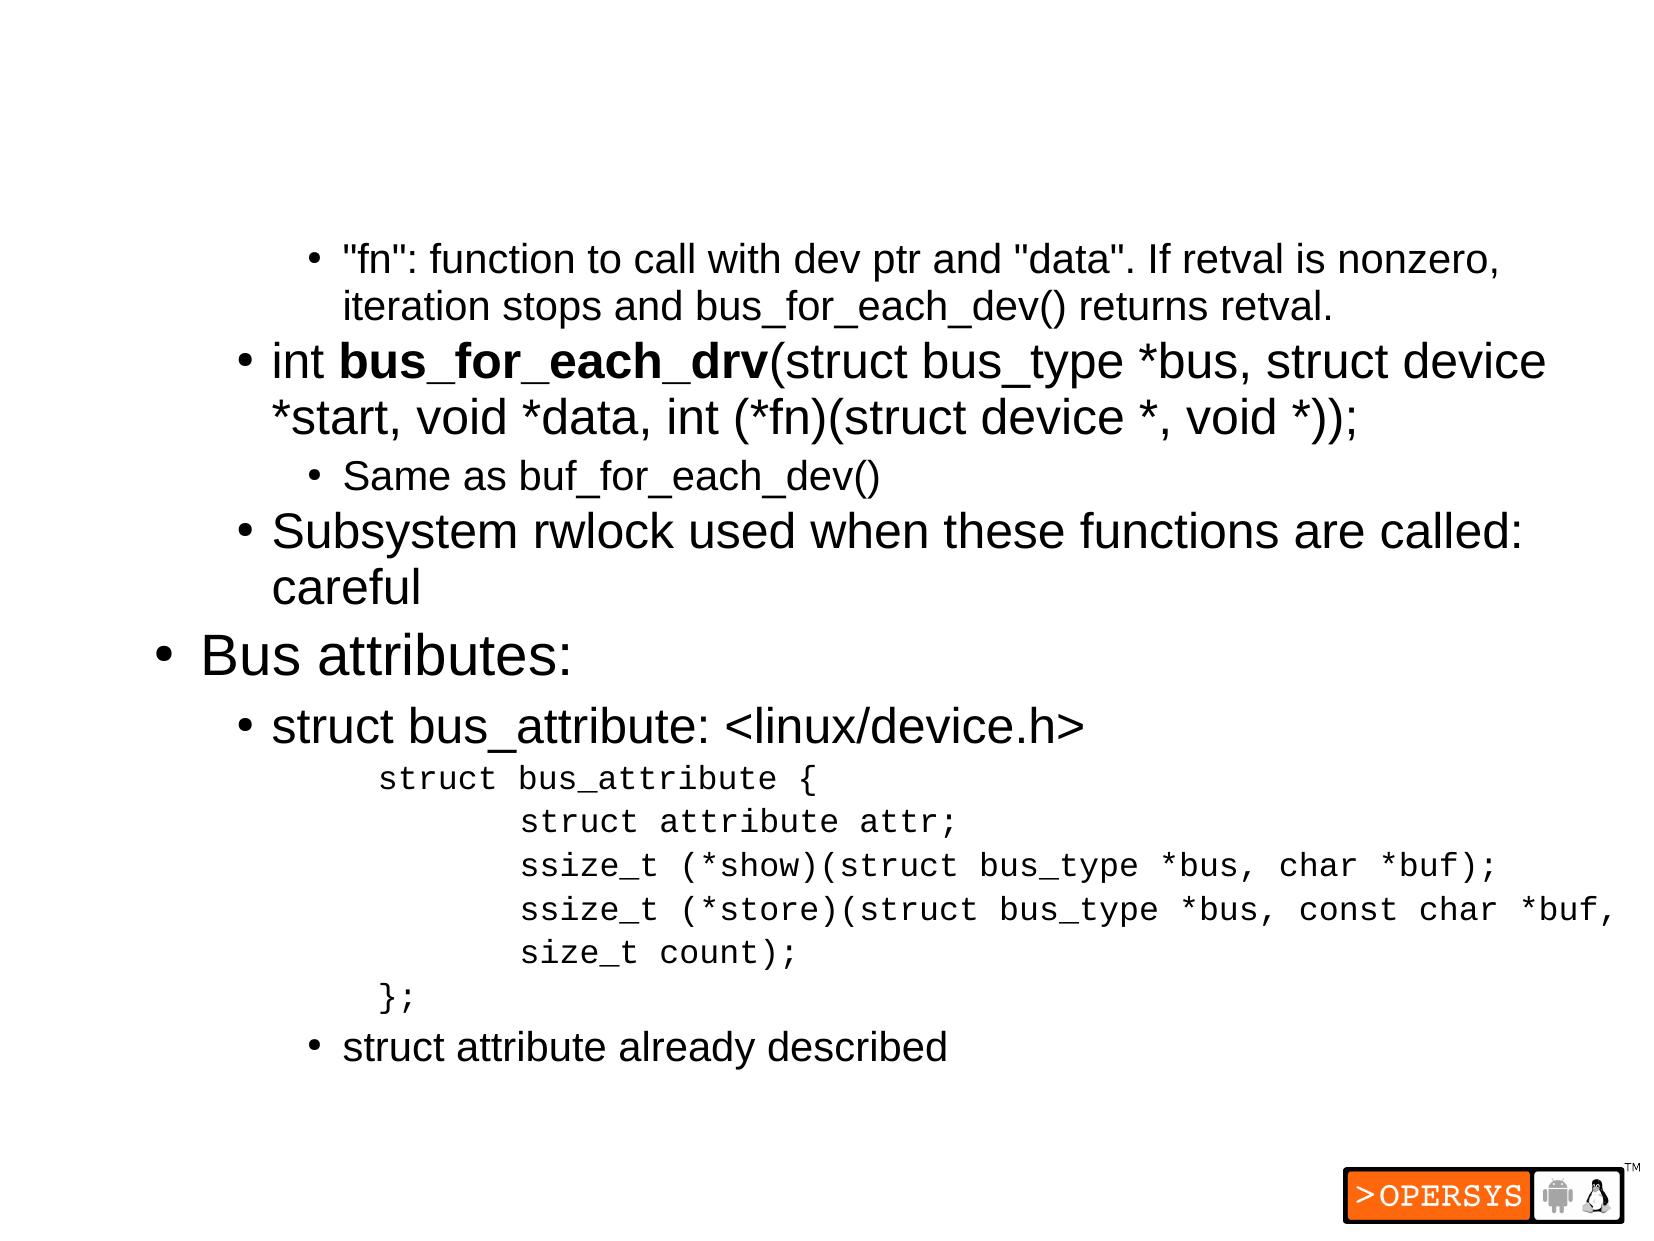

# "fn": function to call with dev ptr and "data". If retval is nonzero, iteration stops and bus_for_each_dev() returns retval.
int bus_for_each_drv(struct bus_type *bus, struct device *start, void *data, int (*fn)(struct device *, void *));
Same as buf_for_each_dev()
Subsystem rwlock used when these functions are called: careful
Bus attributes:
struct bus_attribute: <linux/device.h>
struct bus_attribute {
struct attribute attr;
ssize_t (*show)(struct bus_type *bus, char *buf);
ssize_t (*store)(struct bus_type *bus, const char *buf,
size_t count);
};
struct attribute already described